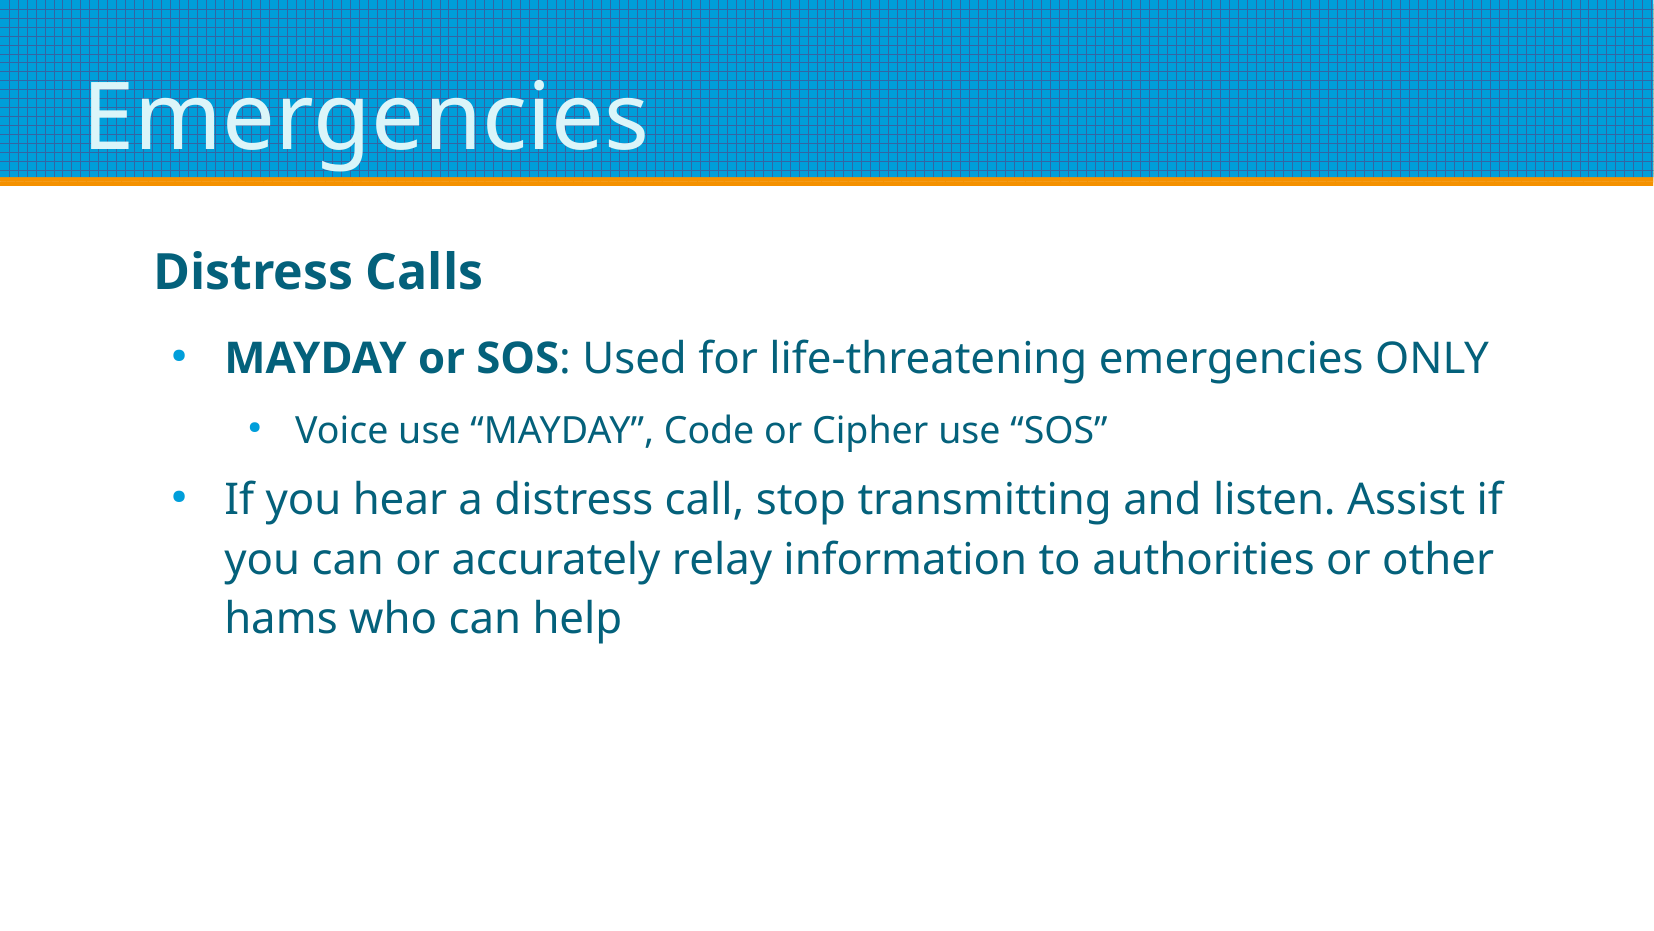

# Emergencies
Distress Calls
MAYDAY or SOS: Used for life-threatening emergencies ONLY
Voice use “MAYDAY”, Code or Cipher use “SOS”
If you hear a distress call, stop transmitting and listen. Assist if you can or accurately relay information to authorities or other hams who can help